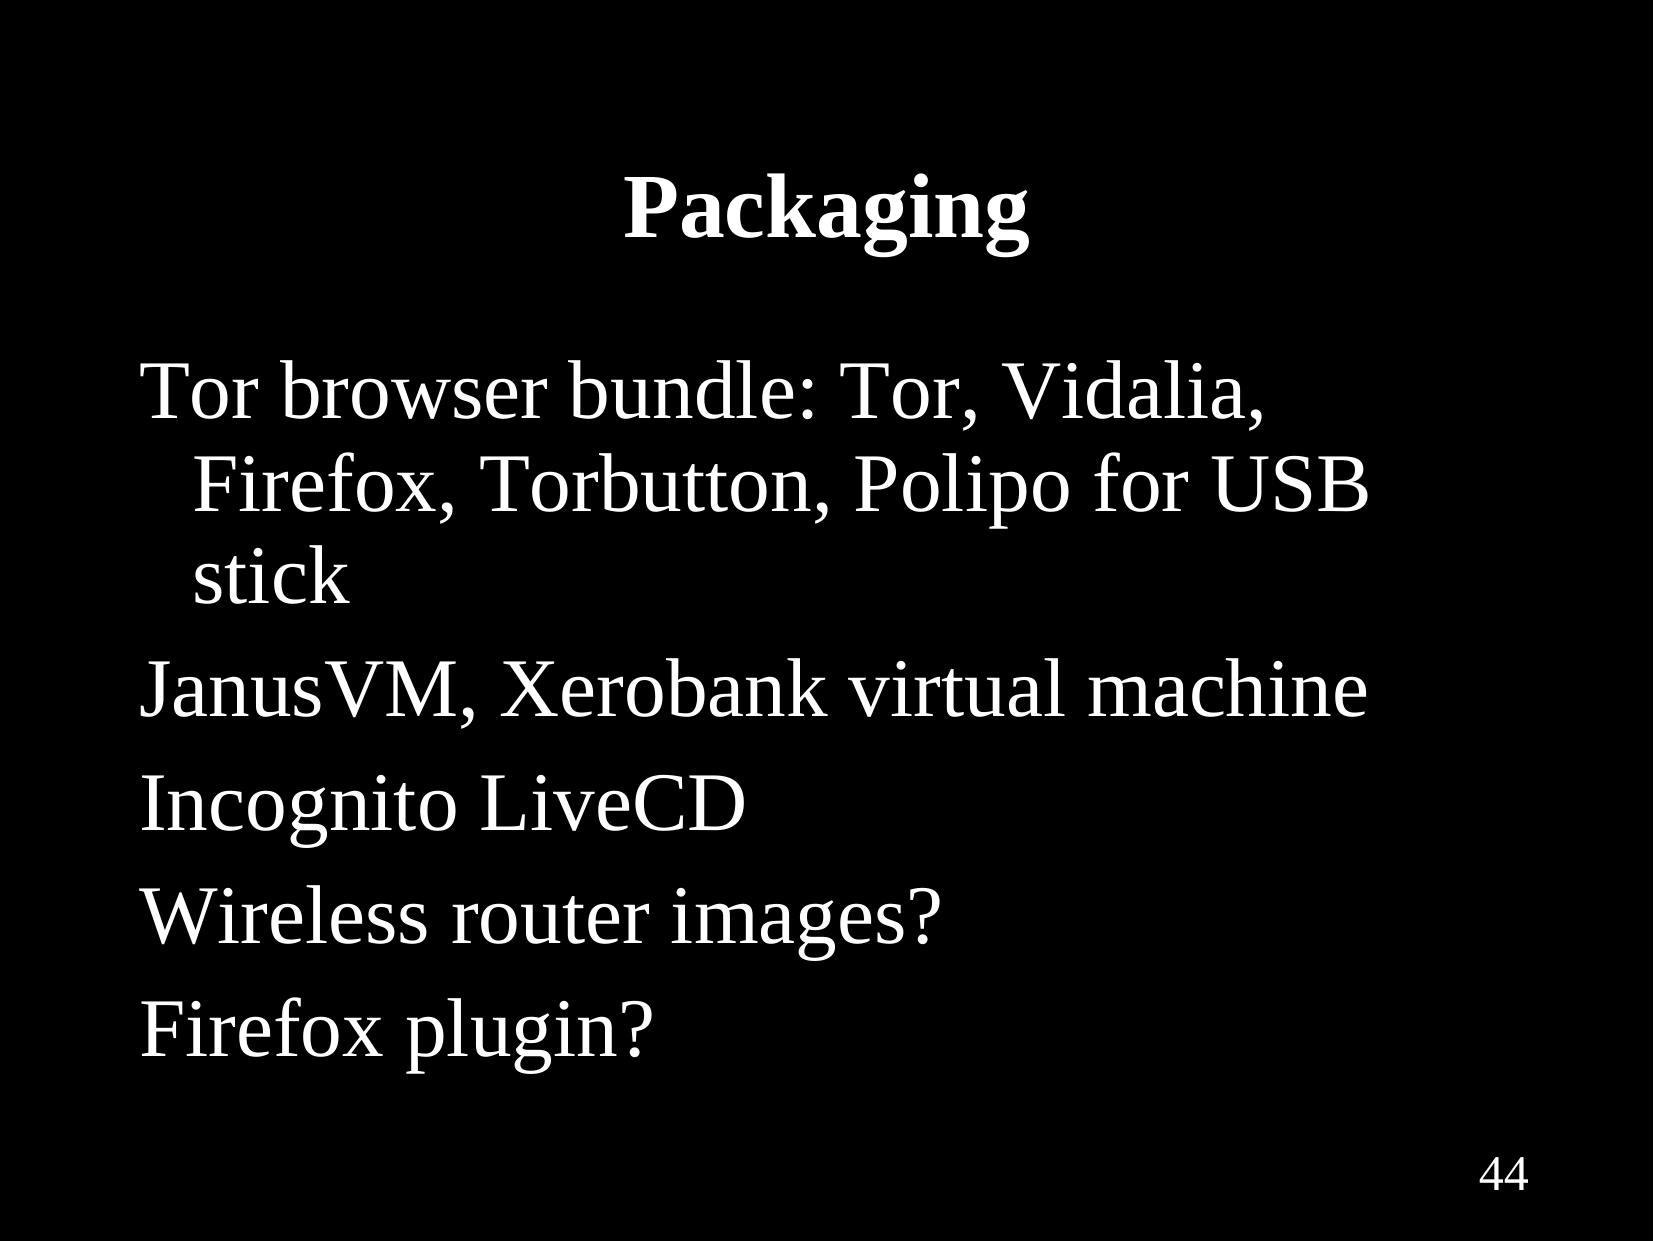

# Packaging
Tor browser bundle: Tor, Vidalia, Firefox, Torbutton, Polipo for USB stick
JanusVM, Xerobank virtual machine
Incognito LiveCD
Wireless router images?
Firefox plugin?